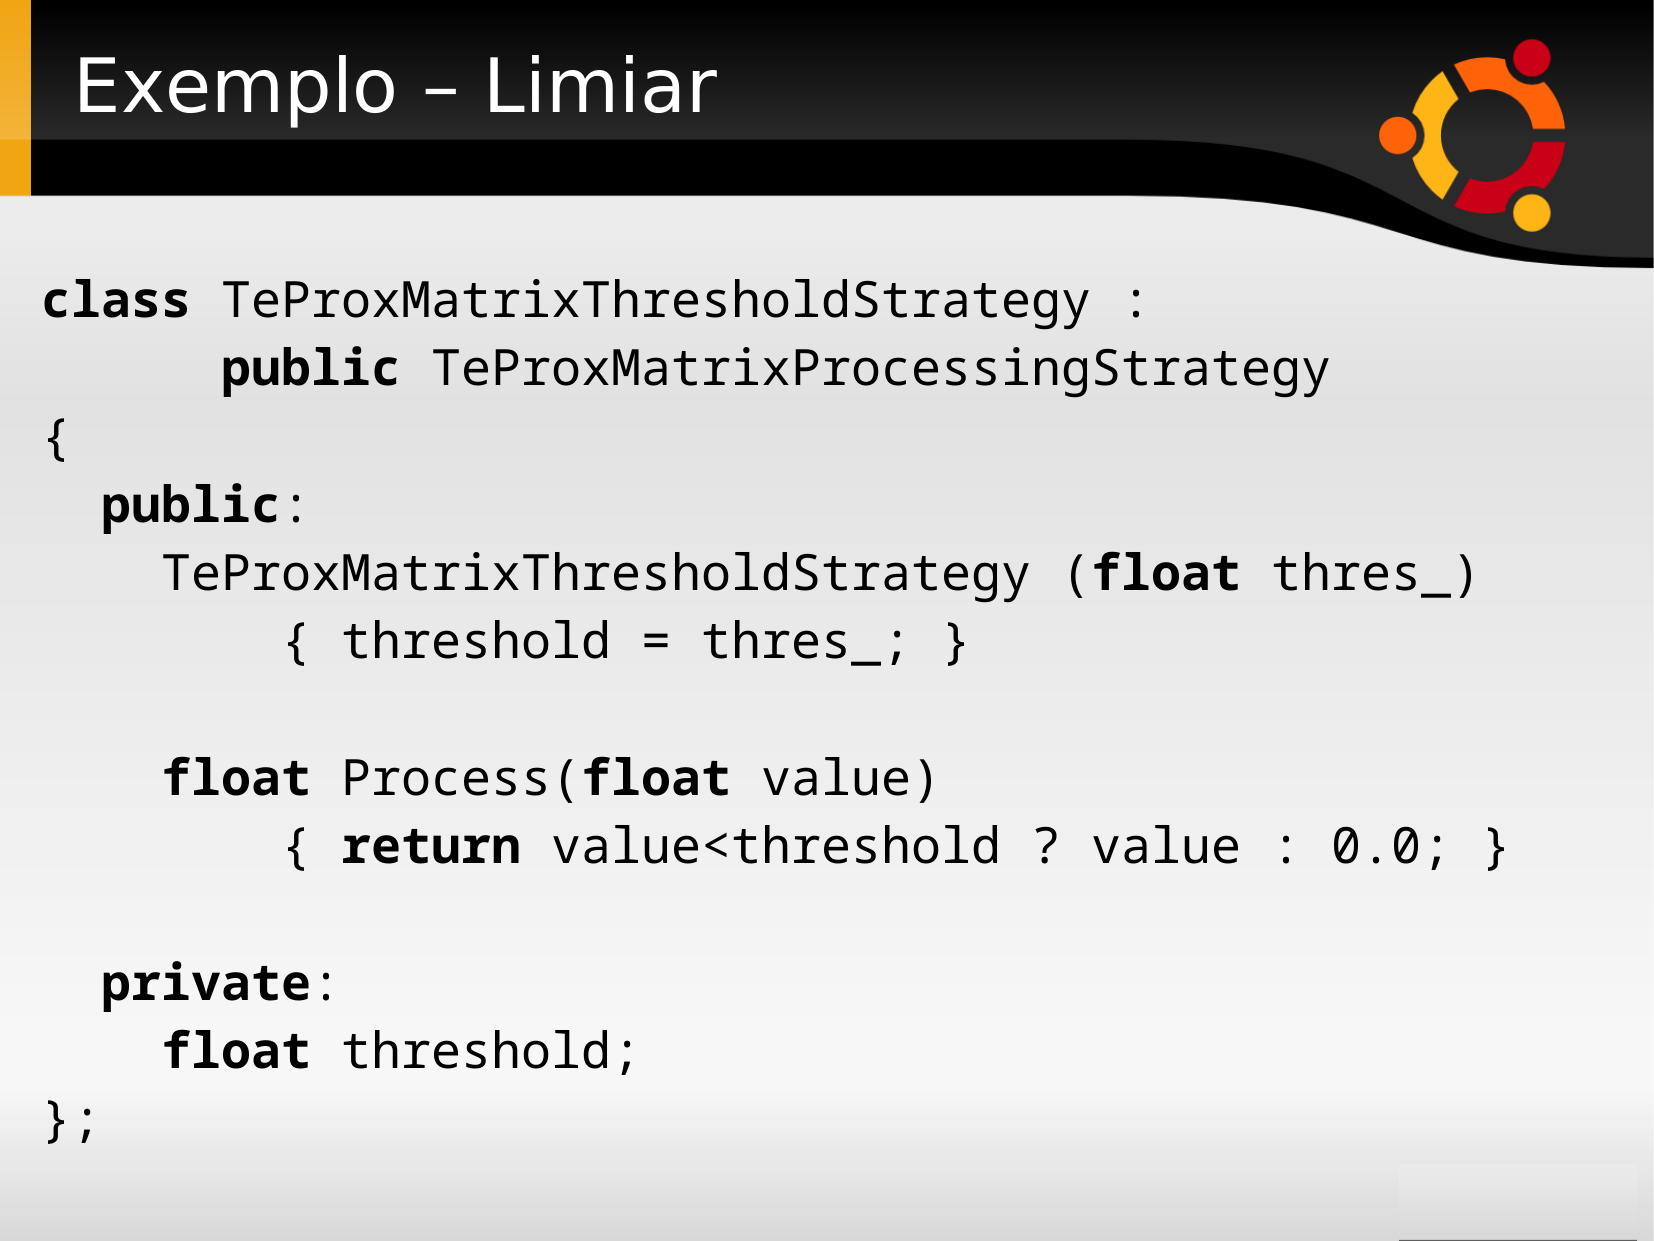

Exemplo – Limiar
class TeProxMatrixThresholdStrategy :
 public TeProxMatrixProcessingStrategy
{
 public:
 TeProxMatrixThresholdStrategy (float thres_) { threshold = thres_; }
 float Process(float value)
 { return value<threshold ? value : 0.0; }
 private:
 float threshold;
};